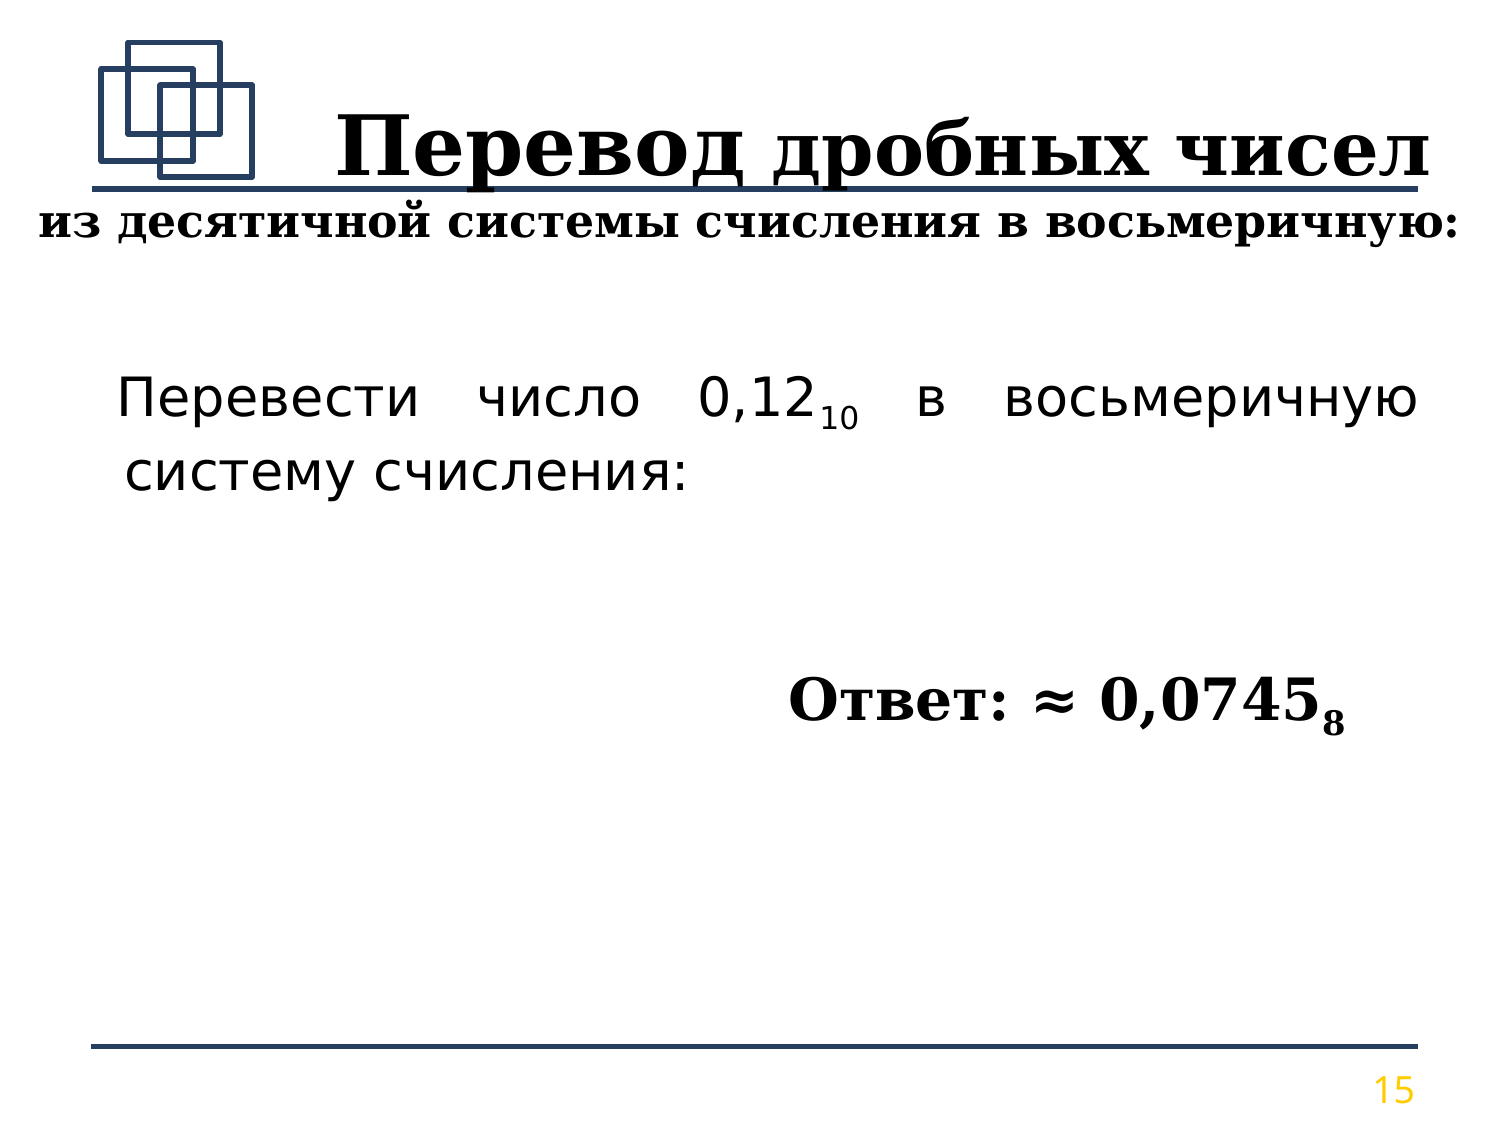

# Перевод дробных чисел из десятичной системы счисления в восьмеричную:
 Перевести число 0,1210 в восьмеричную систему счисления:
Ответ: ≈ 0,07458